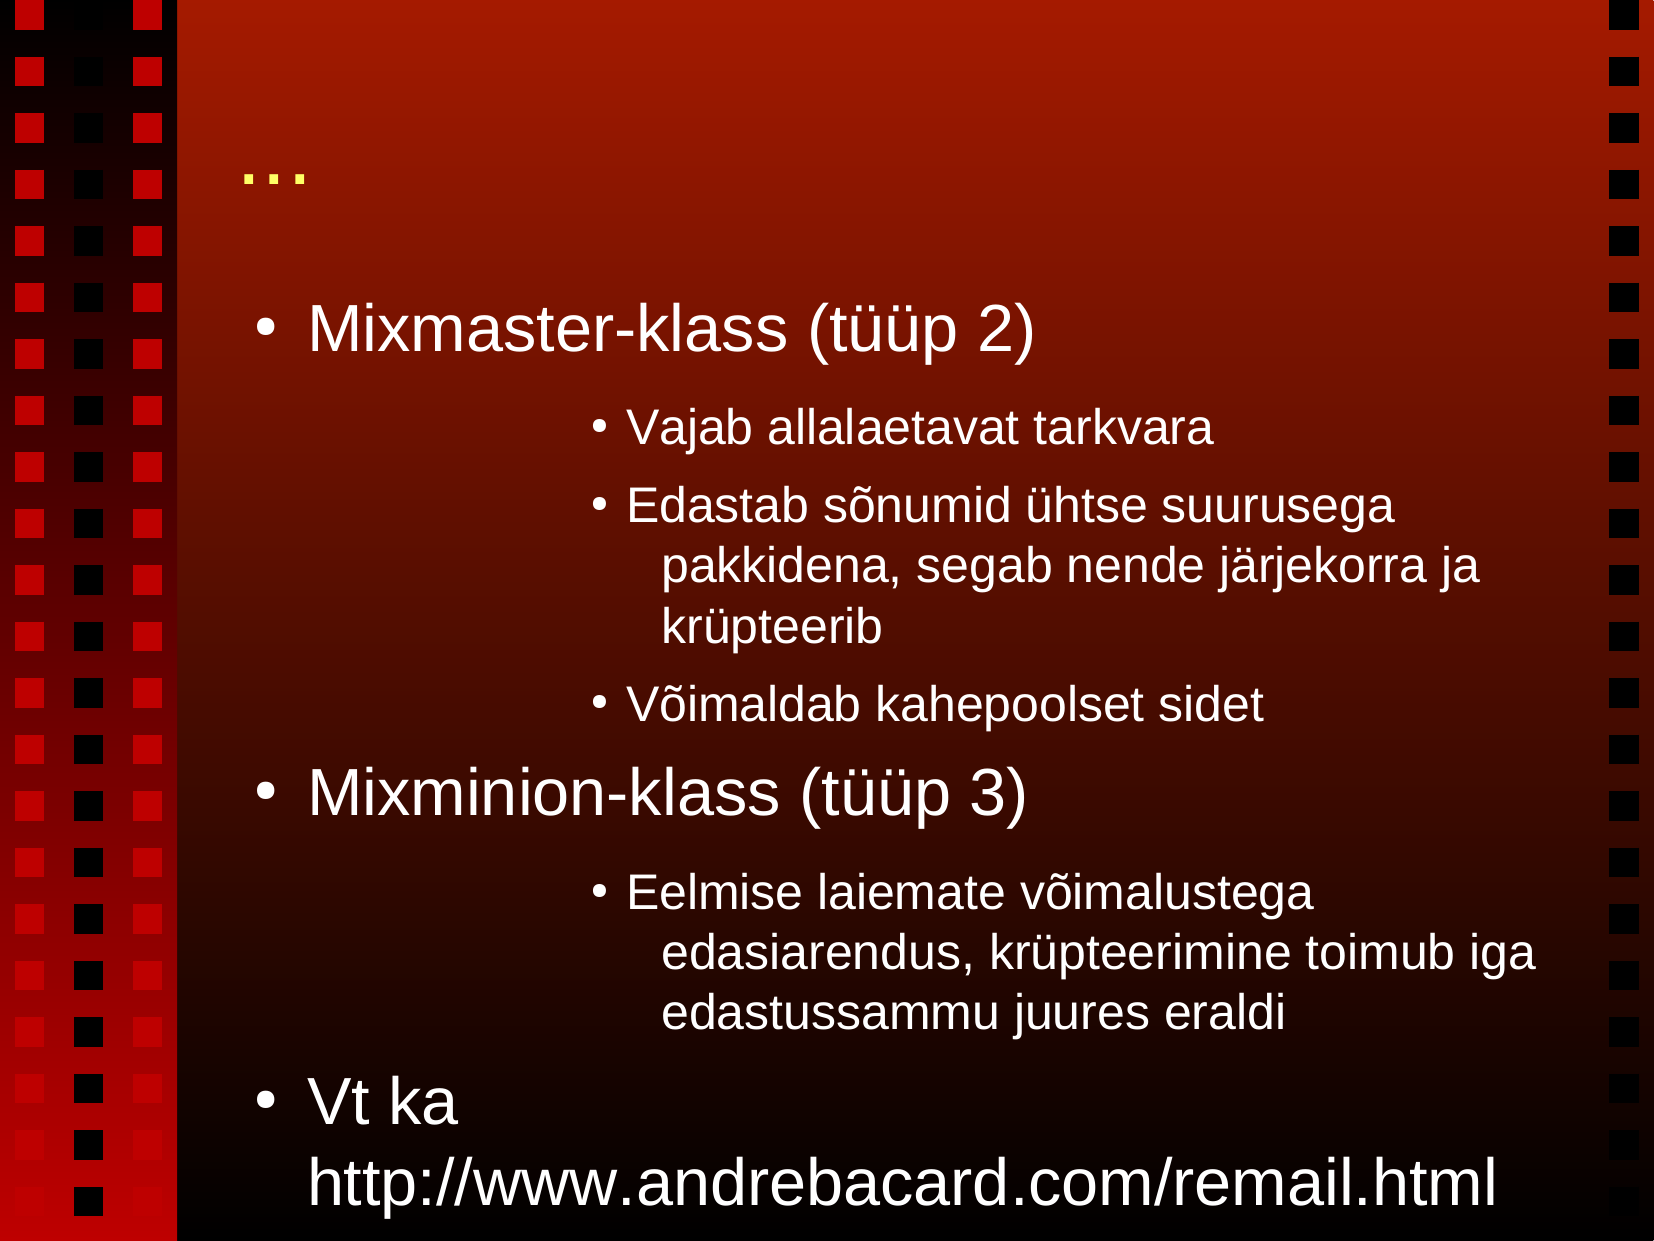

# ...
Mixmaster-klass (tüüp 2)
Vajab allalaetavat tarkvara
Edastab sõnumid ühtse suurusega pakkidena, segab nende järjekorra ja krüpteerib
Võimaldab kahepoolset sidet
Mixminion-klass (tüüp 3)
Eelmise laiemate võimalustega edasiarendus, krüpteerimine toimub iga edastussammu juures eraldi
Vt ka http://www.andrebacard.com/remail.html